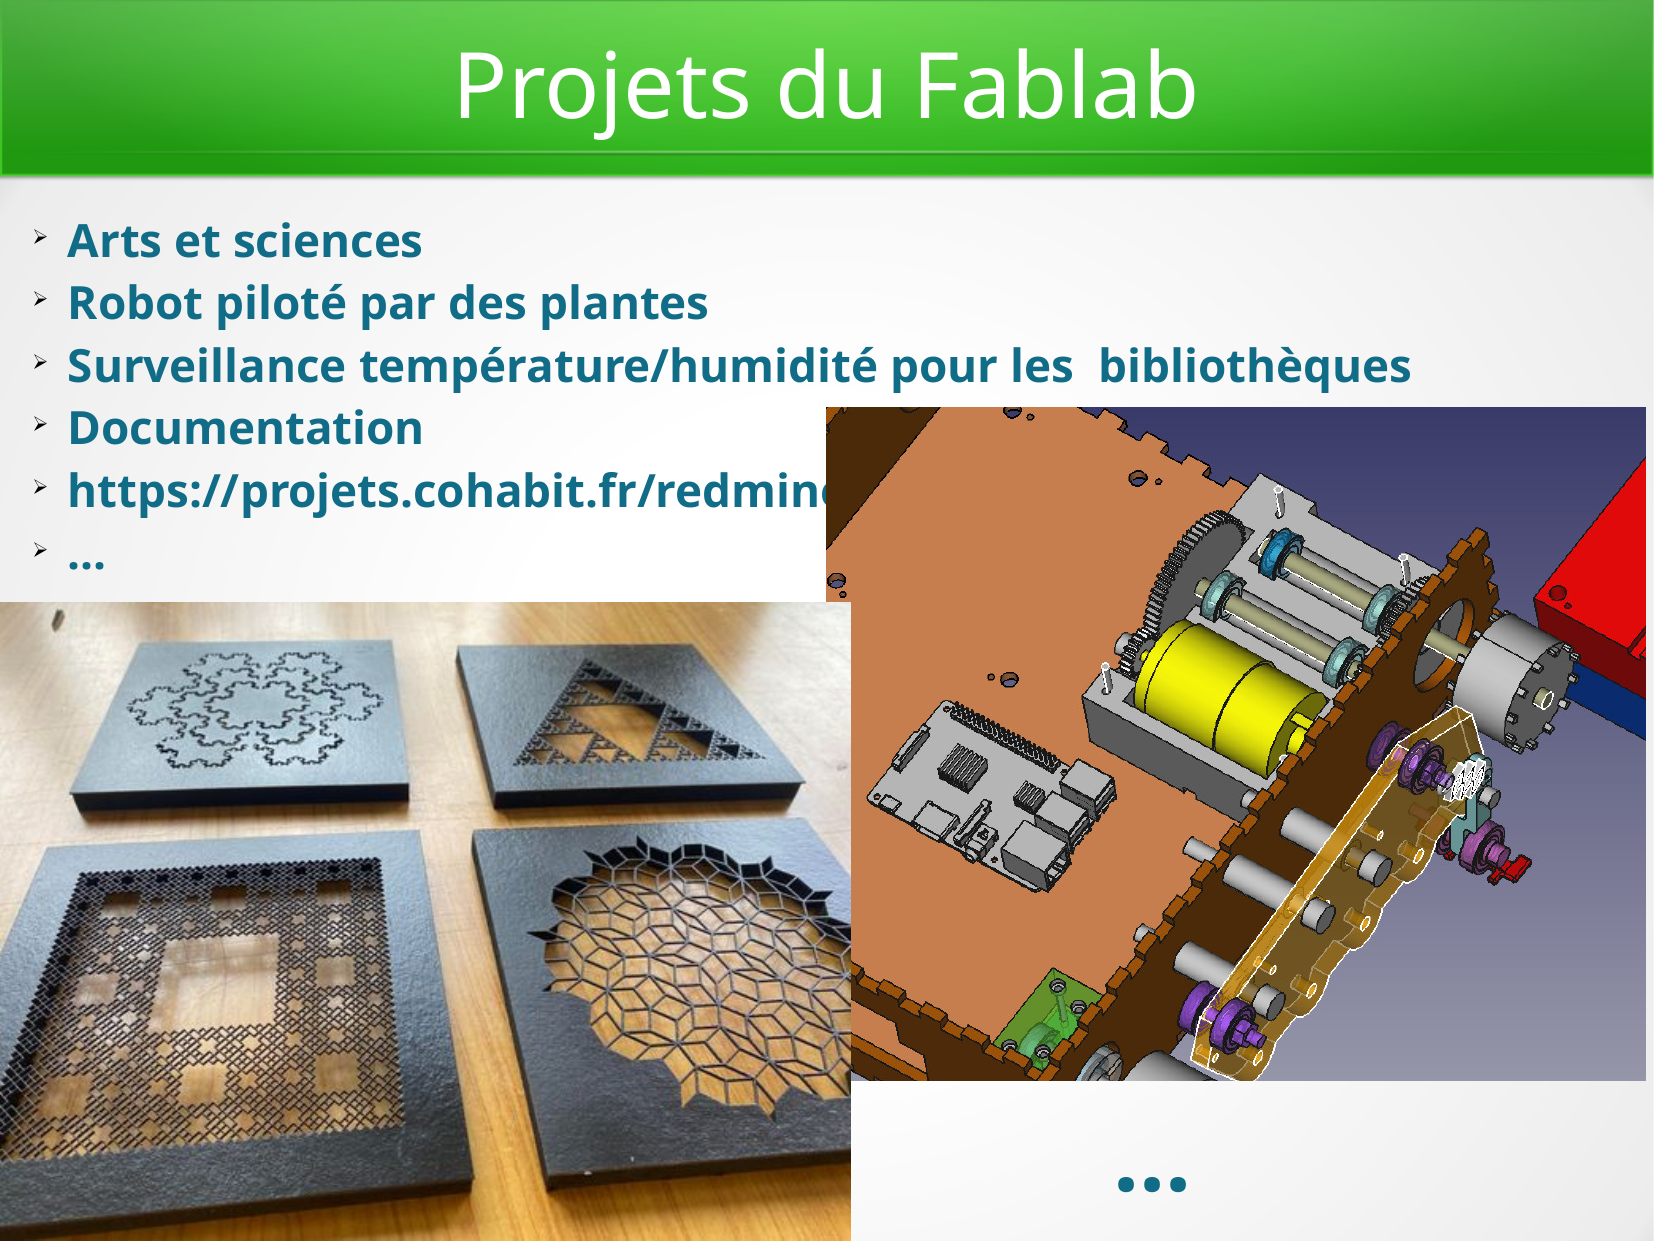

# Projets du Fablab
Arts et sciences
Robot piloté par des plantes
Surveillance température/humidité pour les bibliothèques
Documentation
https://projets.cohabit.fr/redmine
...
...